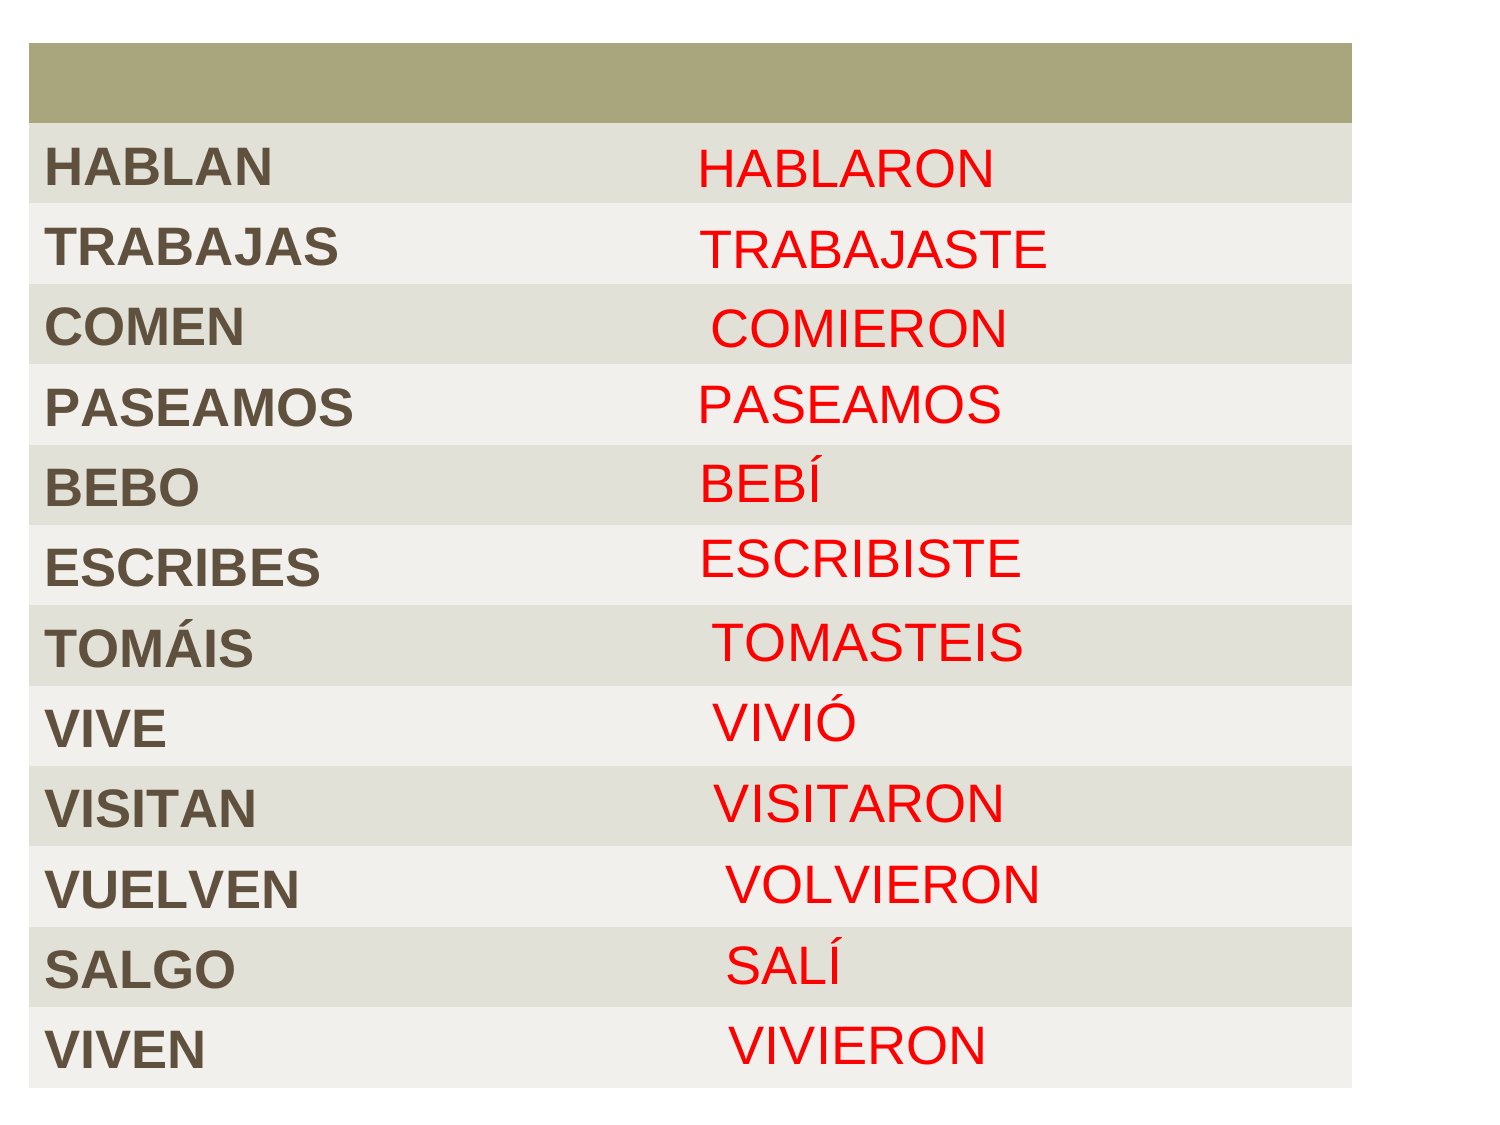

| | |
| --- | --- |
| HABLAN | |
| TRABAJAS | |
| COMEN | |
| PASEAMOS | |
| BEBO | |
| ESCRIBES | |
| TOMÁIS | |
| VIVE | |
| VISITAN | |
| VUELVEN | |
| SALGO | |
| VIVEN | |
HABLARON
TRABAJASTE
COMIERON
PASEAMOS
BEBÍ
ESCRIBISTE
TOMASTEIS
VIVIÓ
VISITARON
VOLVIERON
SALÍ
VIVIERON